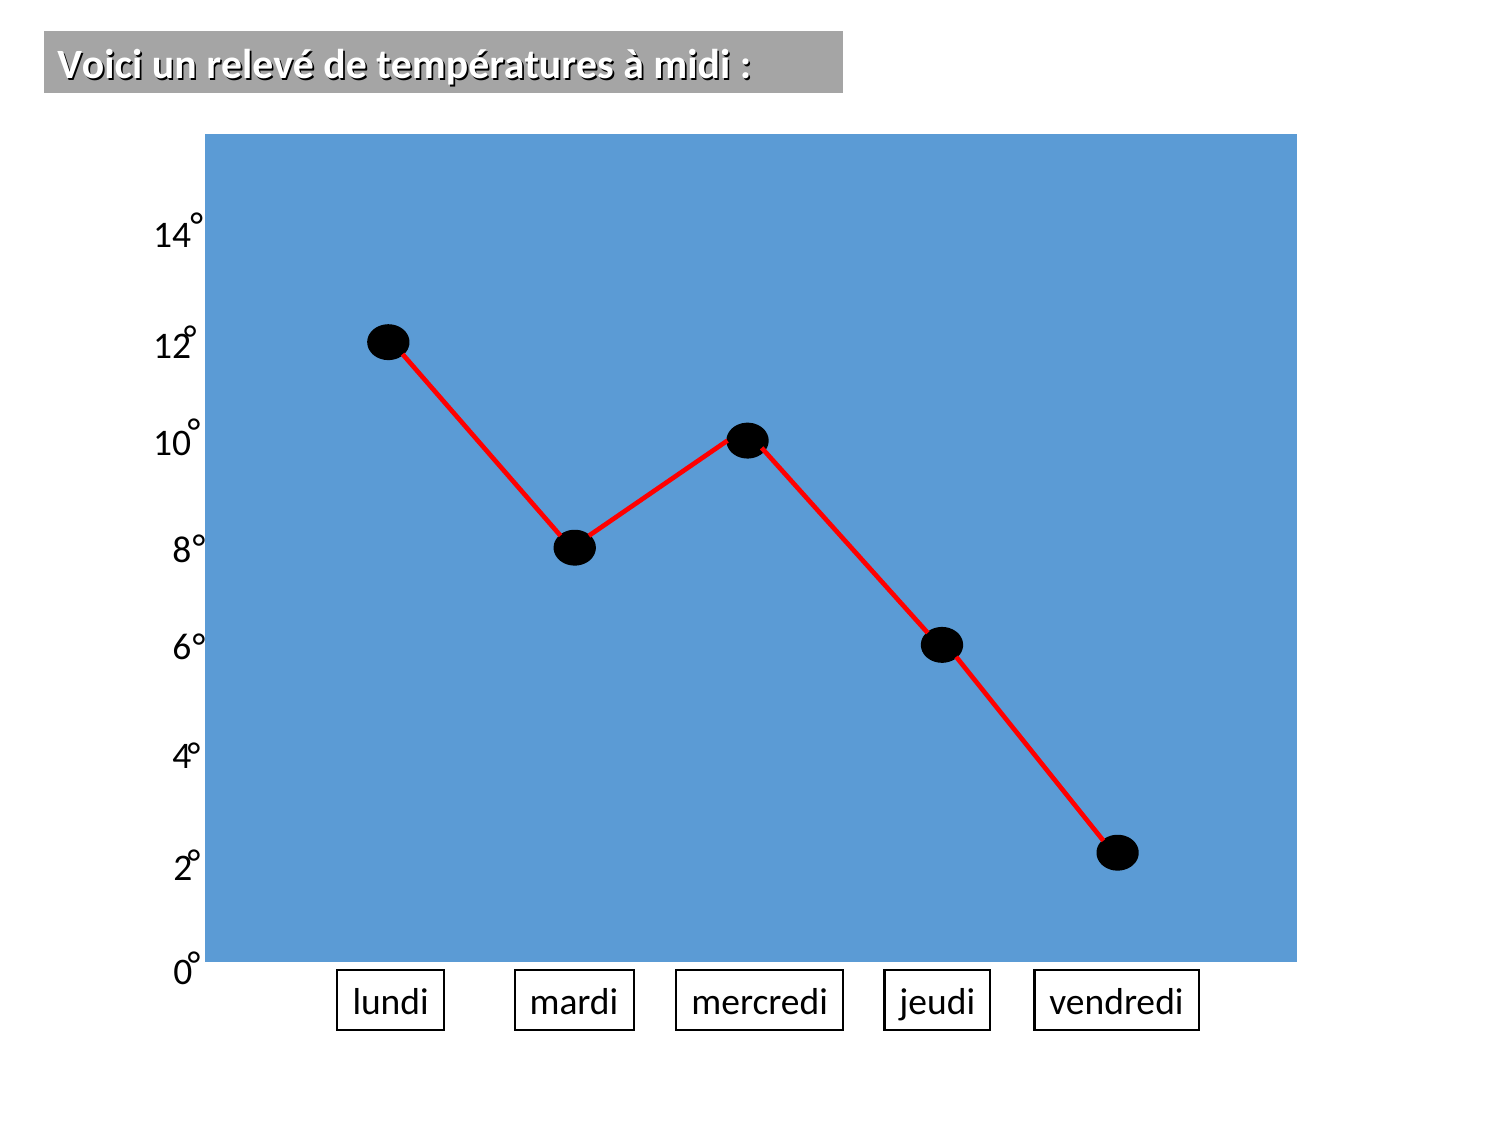

Voici un relevé de températures à midi :
| | | | | | |
| --- | --- | --- | --- | --- | --- |
| | | | | | |
| | | | | | |
| | | | | | |
| | | | | | |
| | | | | | |
| | | | | | |
| | | | | | |
°
14
°
12
°
10
°
8
6
°
4
°
°
2
°
0
lundi
mardi
mercredi
jeudi
vendredi